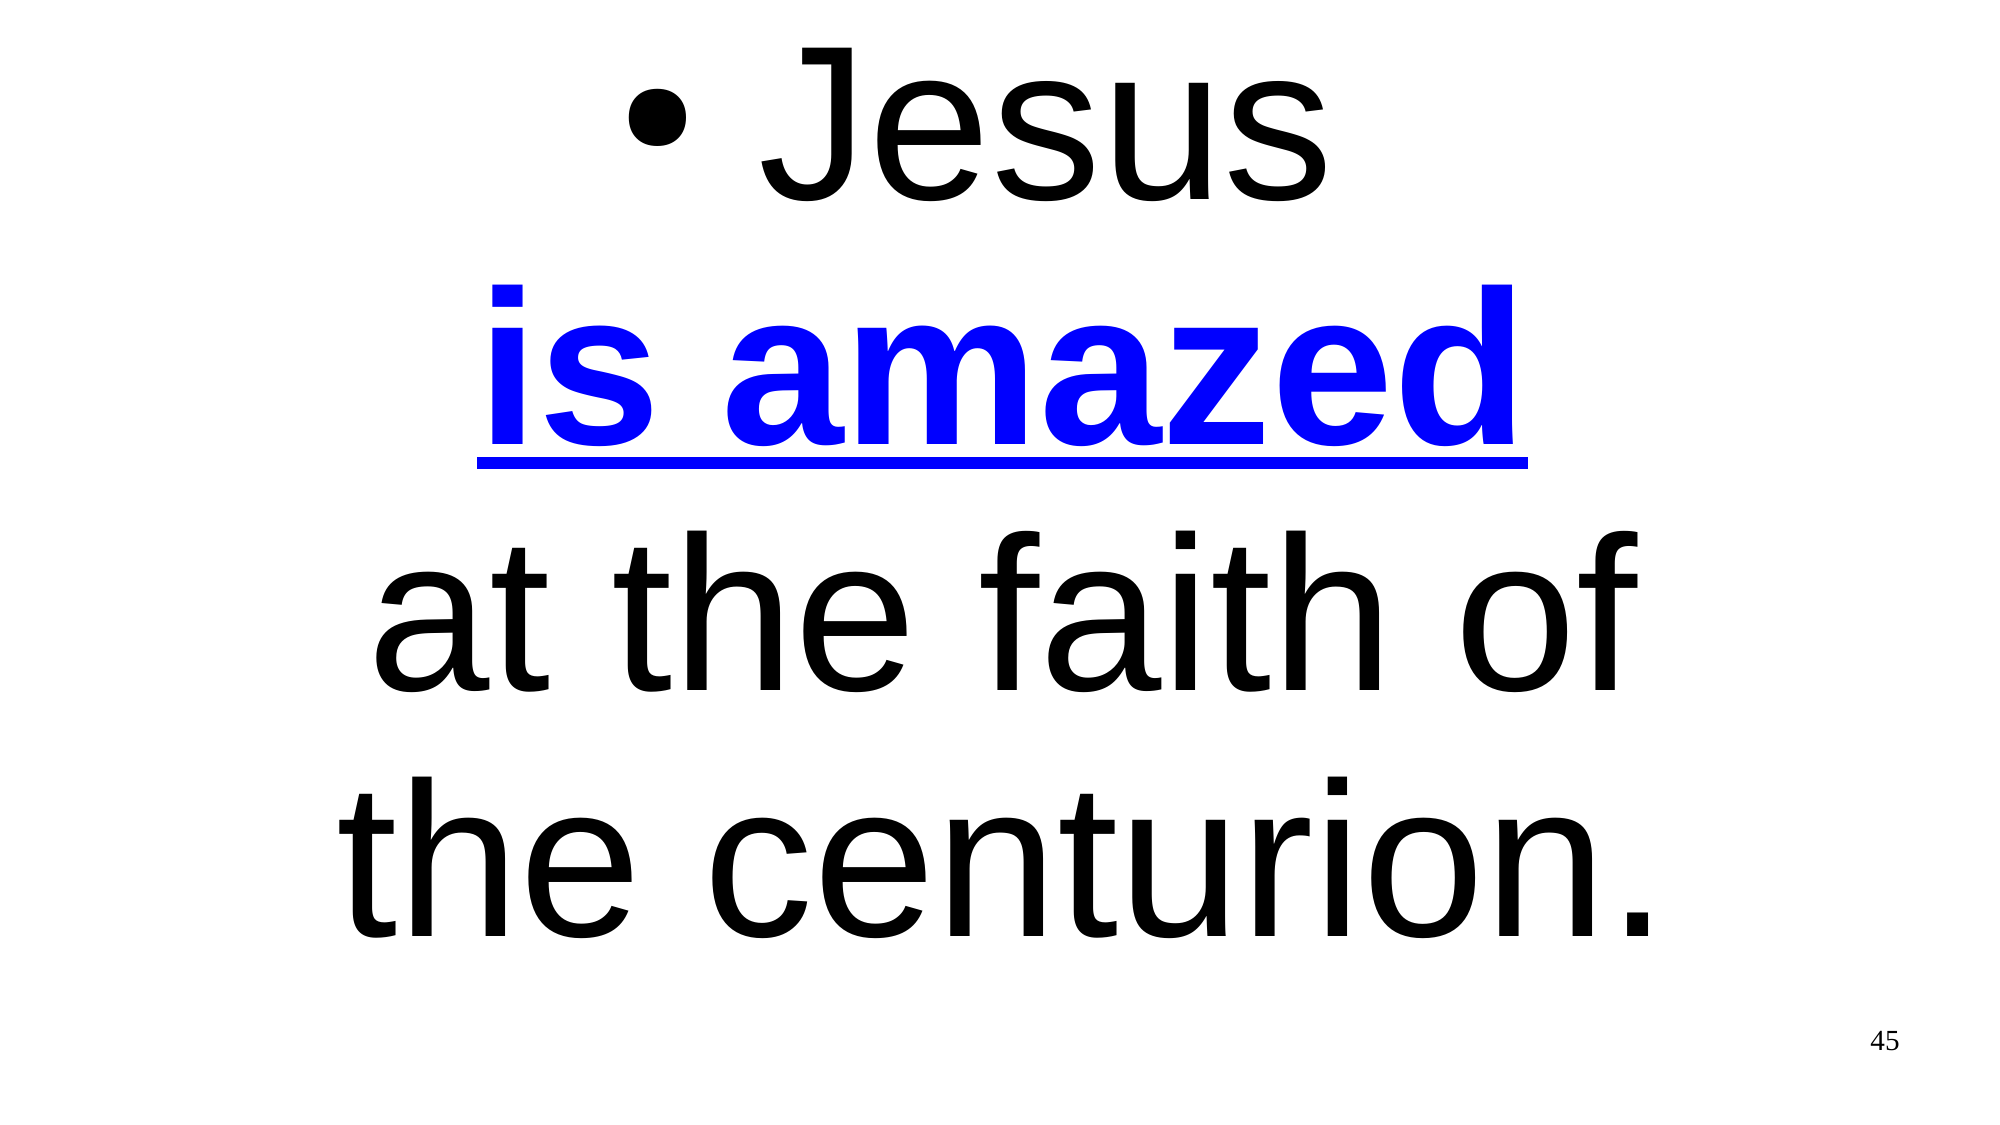

# Jesus is amazed at the faith of the centurion.
45